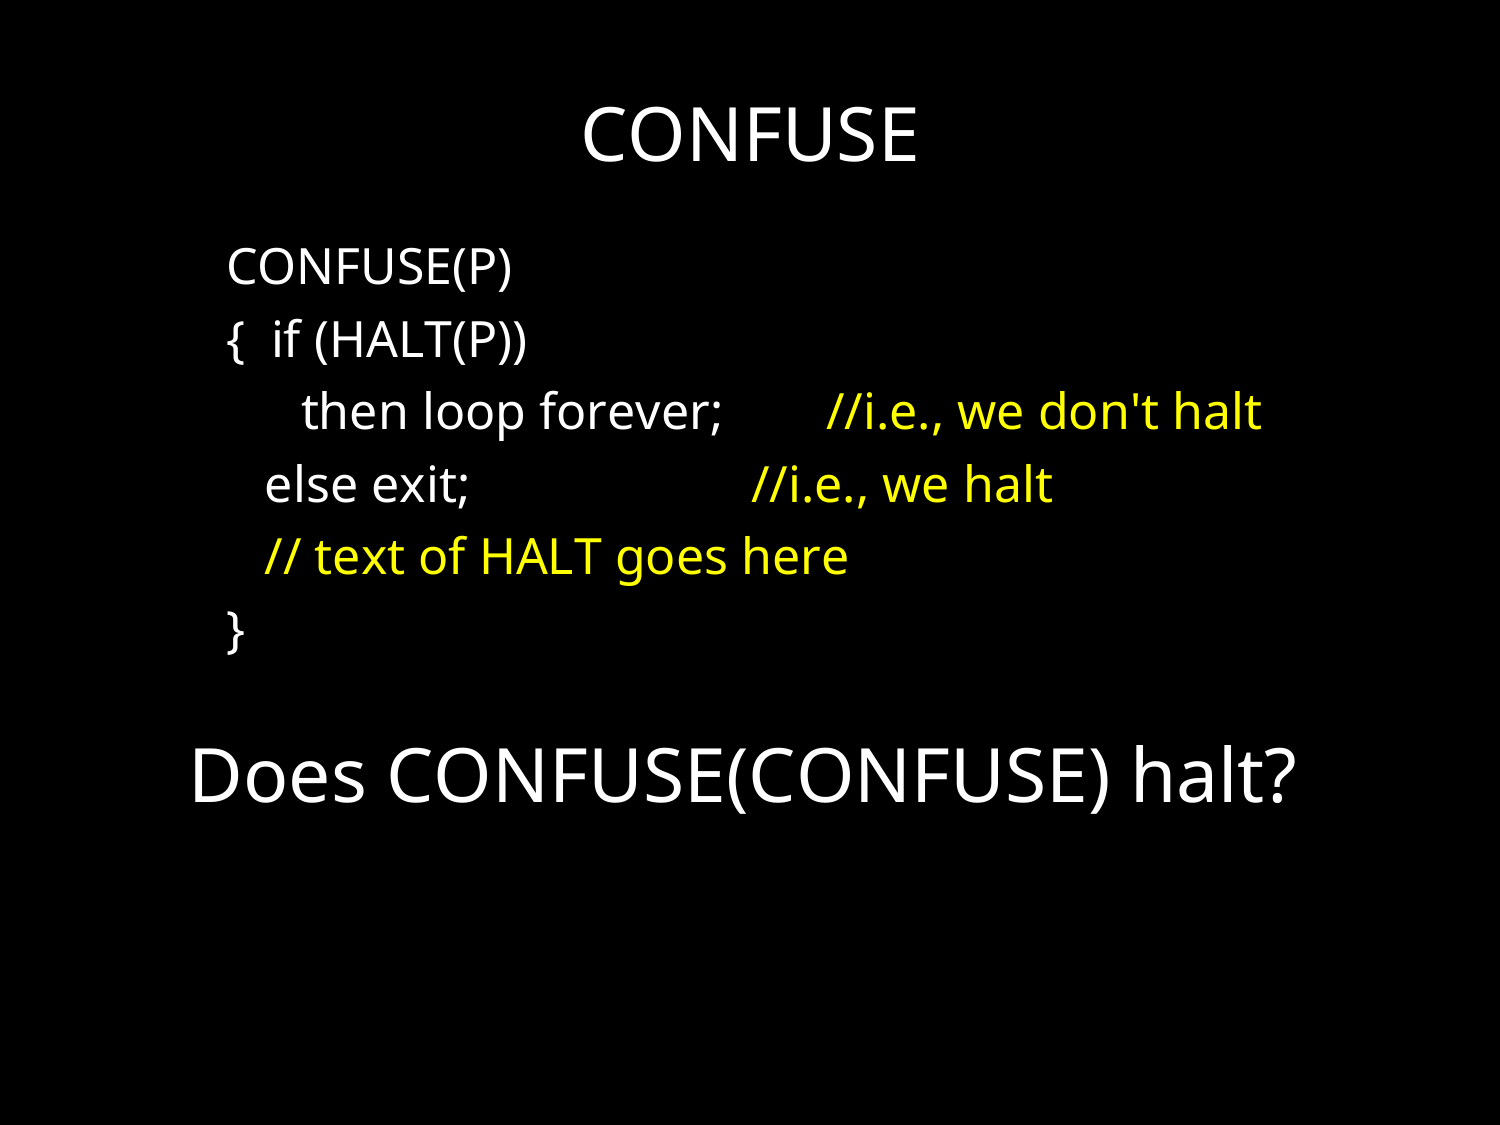

CONFUSE
CONFUSE(P)
{ if (HALT(P))
	then loop forever;		//i.e., we don't halt
 else exit;				//i.e., we halt
 // text of HALT goes here
}
Does CONFUSE(CONFUSE) halt?